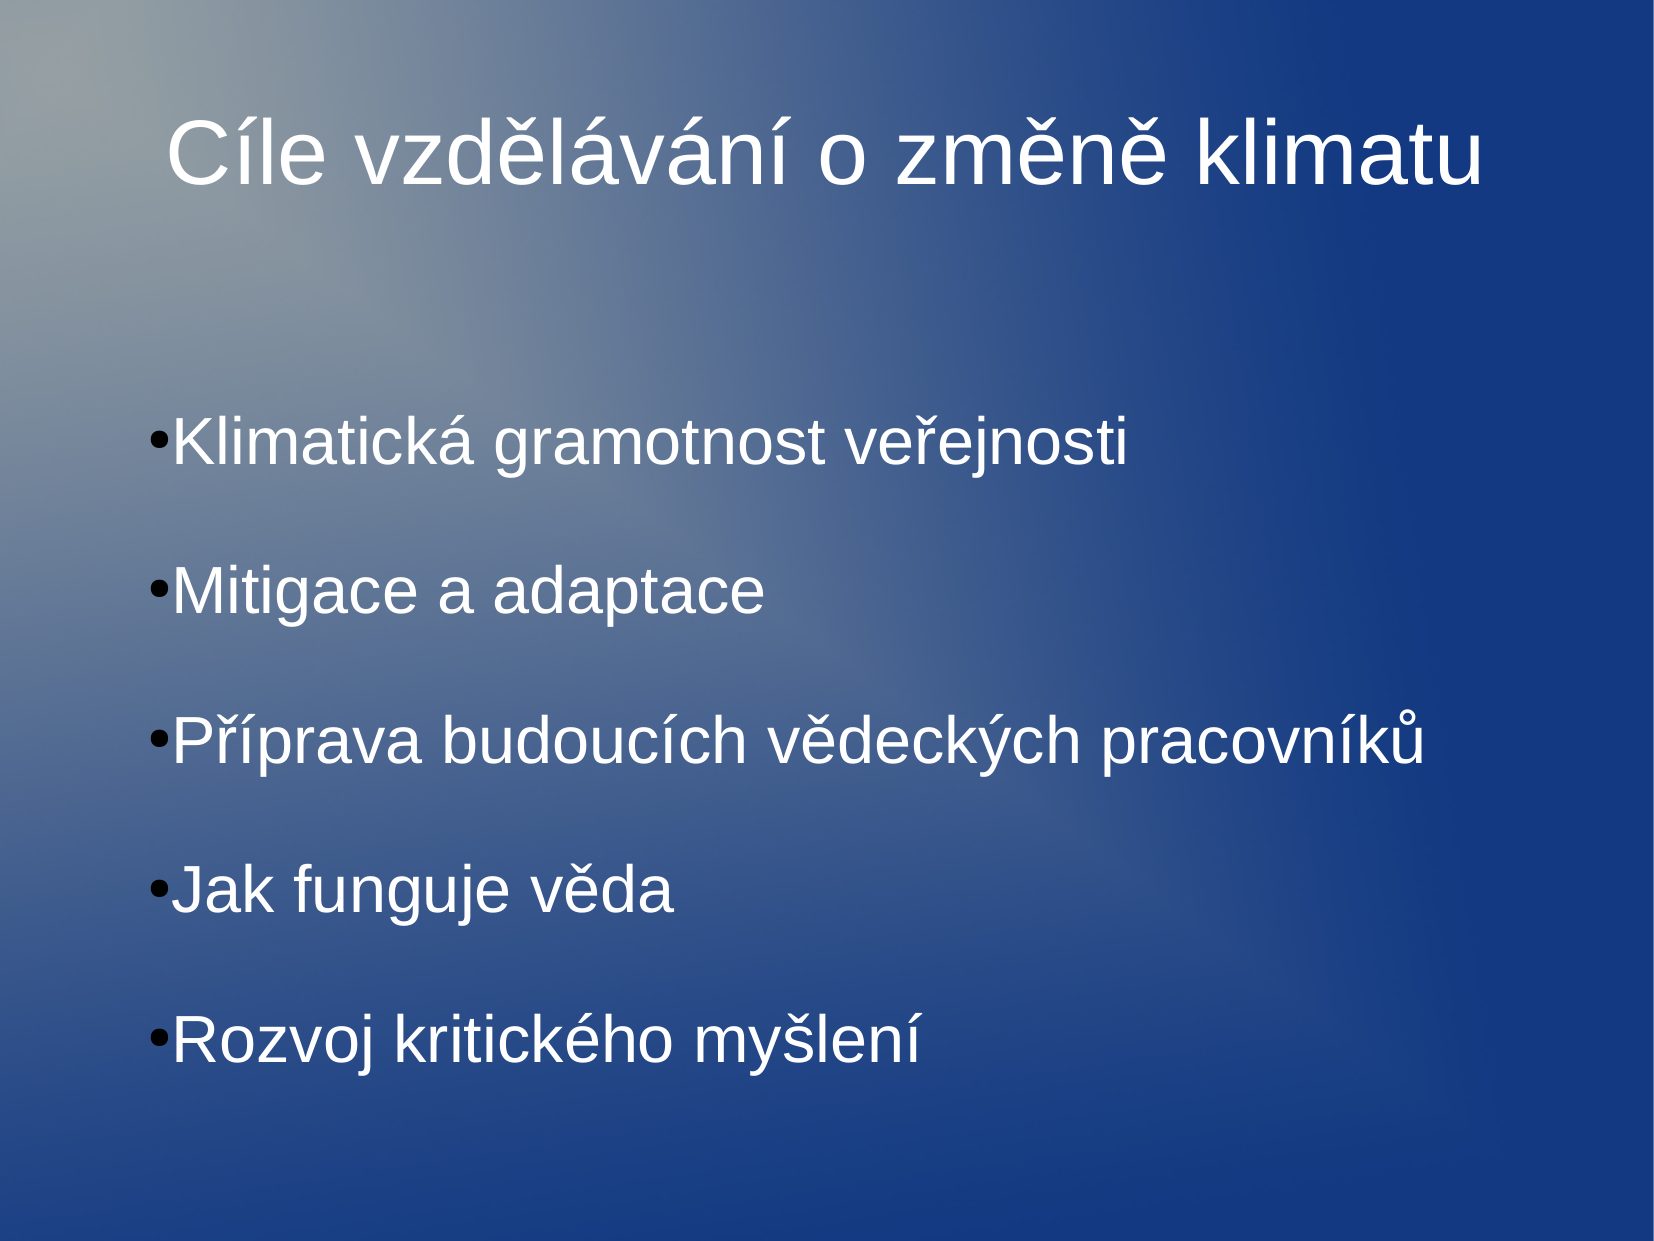

# Cíle vzdělávání o změně klimatu
Klimatická gramotnost veřejnosti
Mitigace a adaptace
Příprava budoucích vědeckých pracovníků
Jak funguje věda
Rozvoj kritického myšlení